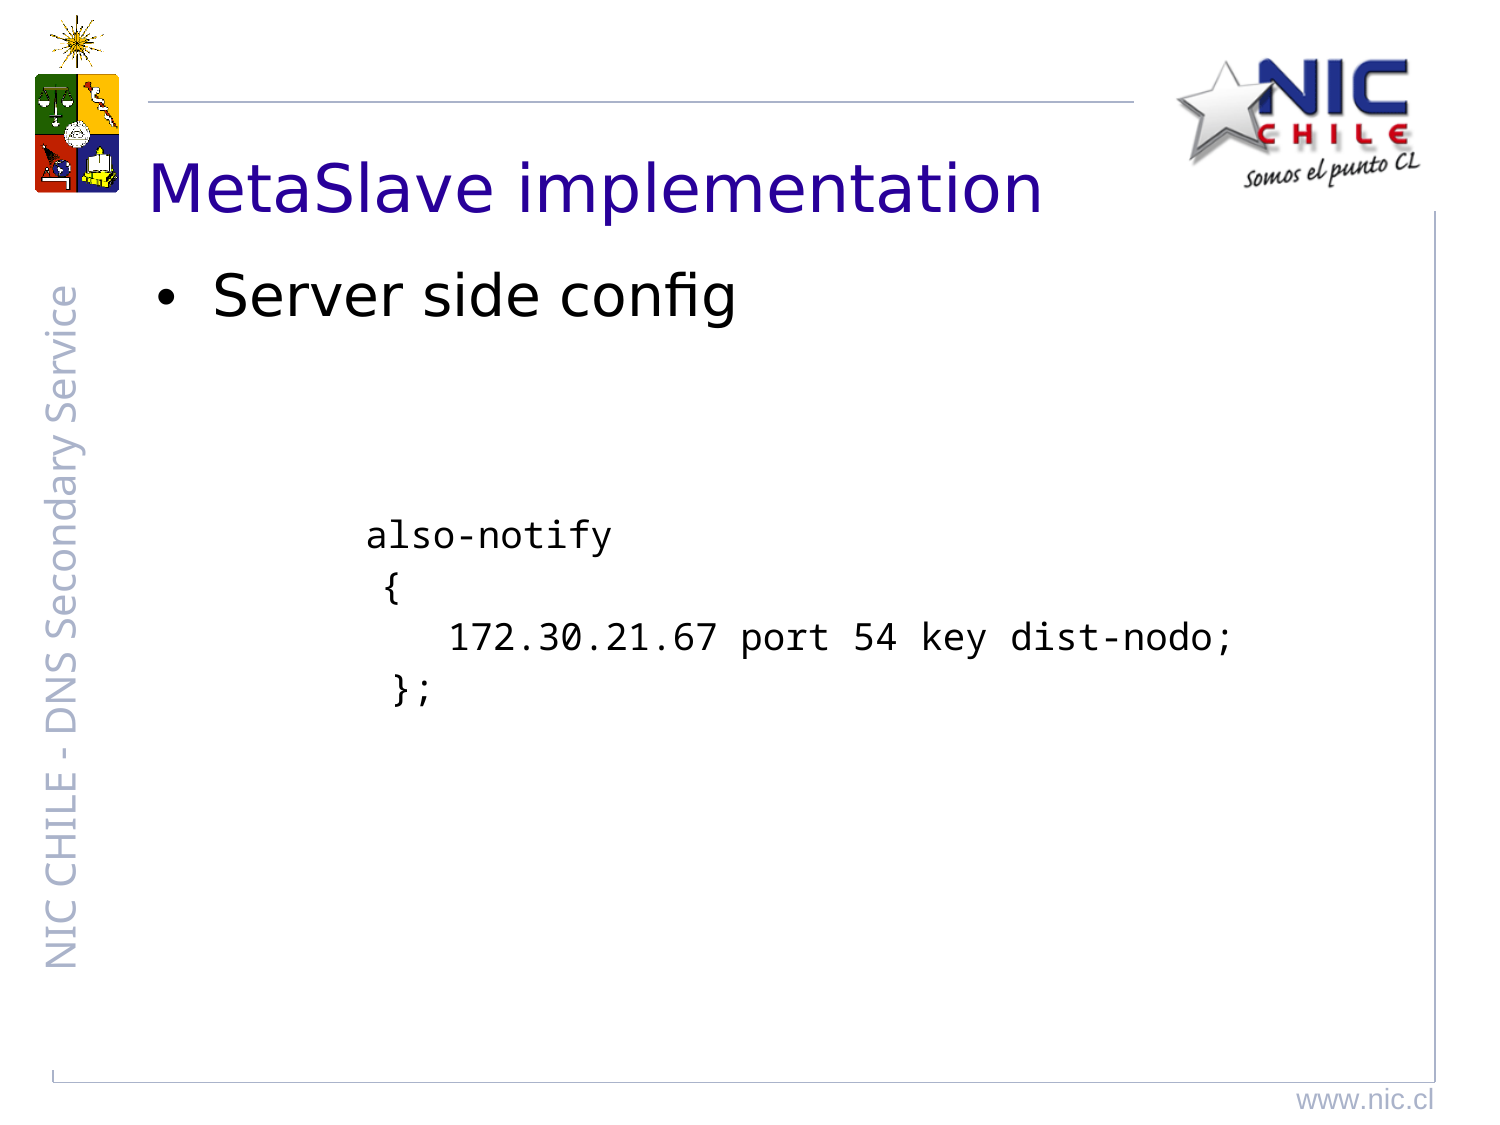

# MetaSlave implementation
Server side config
also-notify
 {
 172.30.21.67 port 54 key dist-nodo; };